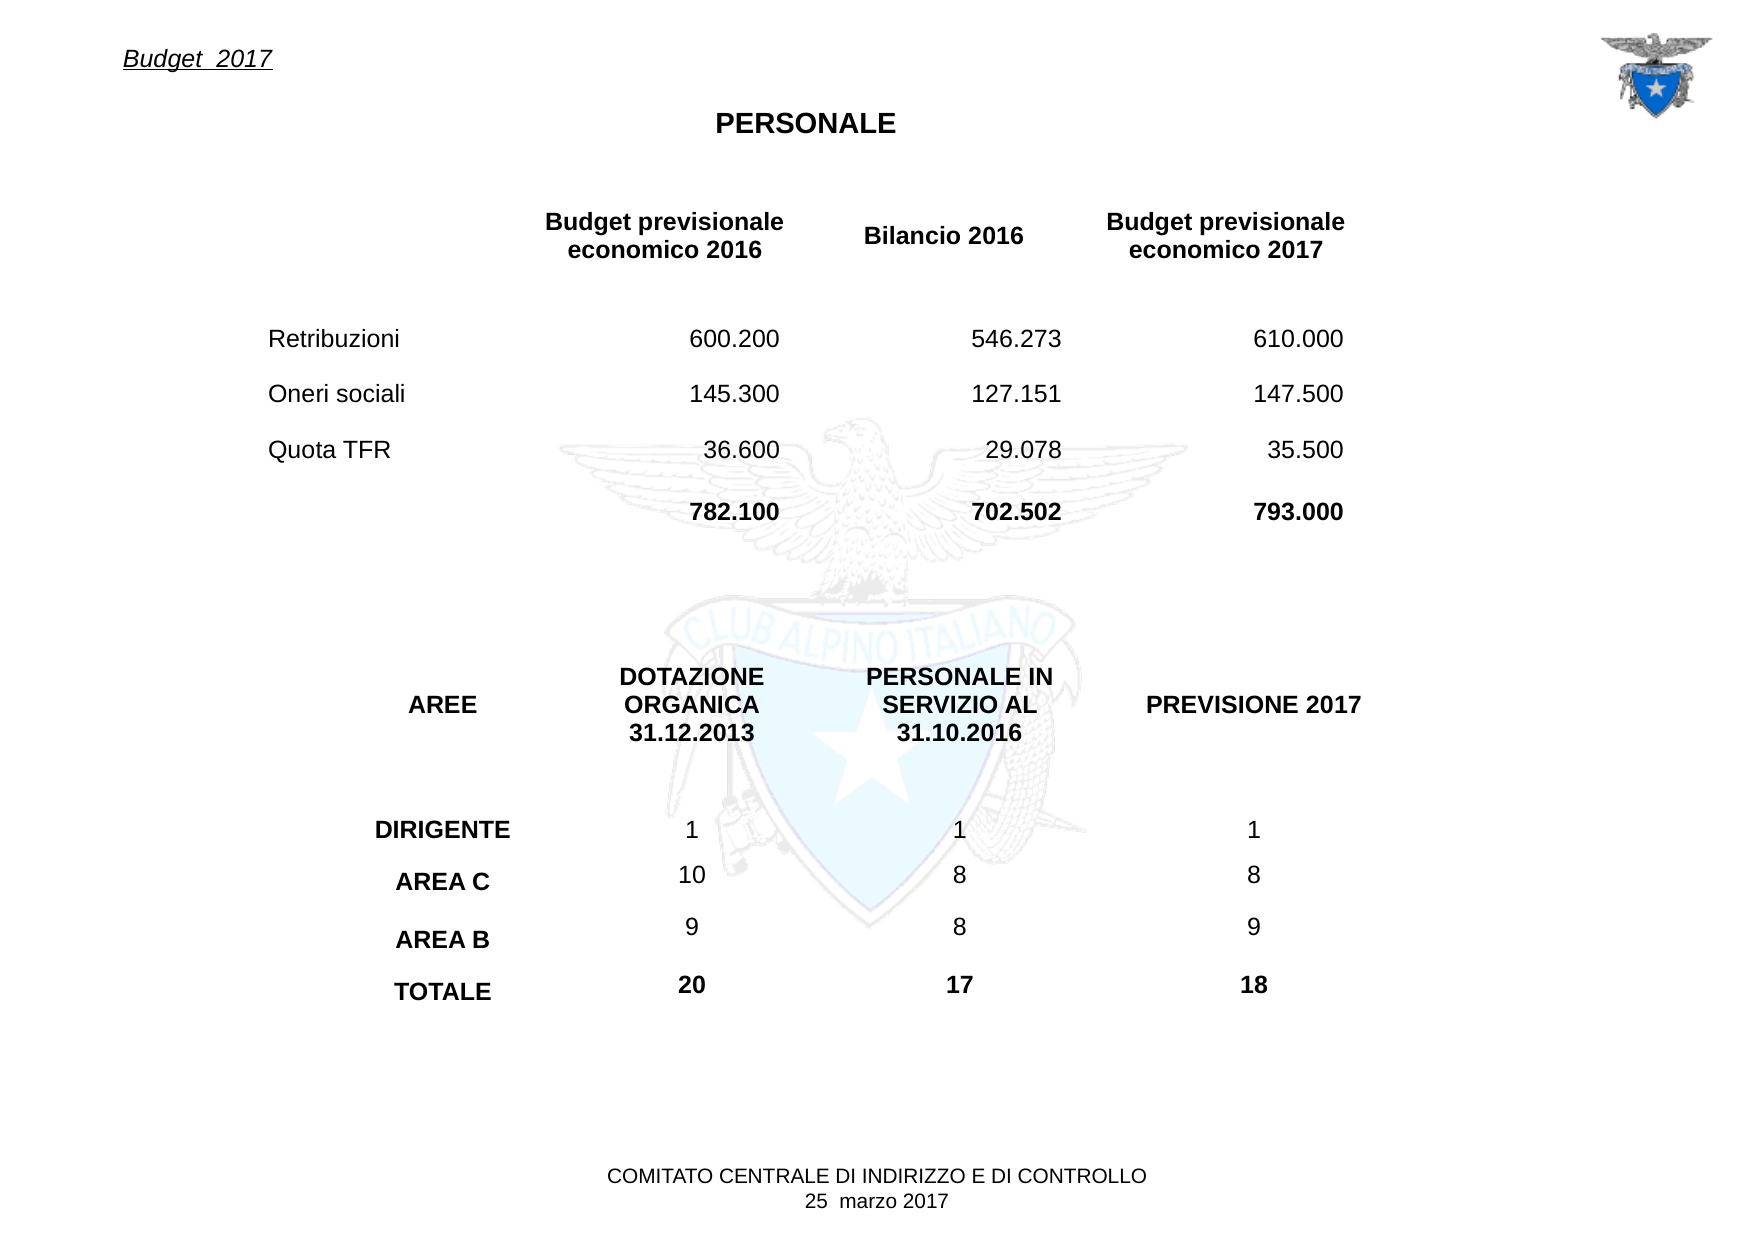

Budget 2017
| PERSONALE | | | |
| --- | --- | --- | --- |
| | Budget previsionale economico 2016 | Bilancio 2016 | Budget previsionale economico 2017 |
| Retribuzioni | 600.200 | 546.273 | 610.000 |
| Oneri sociali | 145.300 | 127.151 | 147.500 |
| Quota TFR | 36.600 | 29.078 | 35.500 |
| | 782.100 | 702.502 | 793.000 |
| AREE | DOTAZIONE ORGANICA 31.12.2013 | PERSONALE IN SERVIZIO AL 31.10.2016 | PREVISIONE 2017 |
| --- | --- | --- | --- |
| DIRIGENTE | 1 | 1 | 1 |
| AREA C | 10 | 8 | 8 |
| AREA B | 9 | 8 | 9 |
| TOTALE | 20 | 17 | 18 |
COMITATO CENTRALE DI INDIRIZZO E DI CONTROLLO
25 marzo 2017